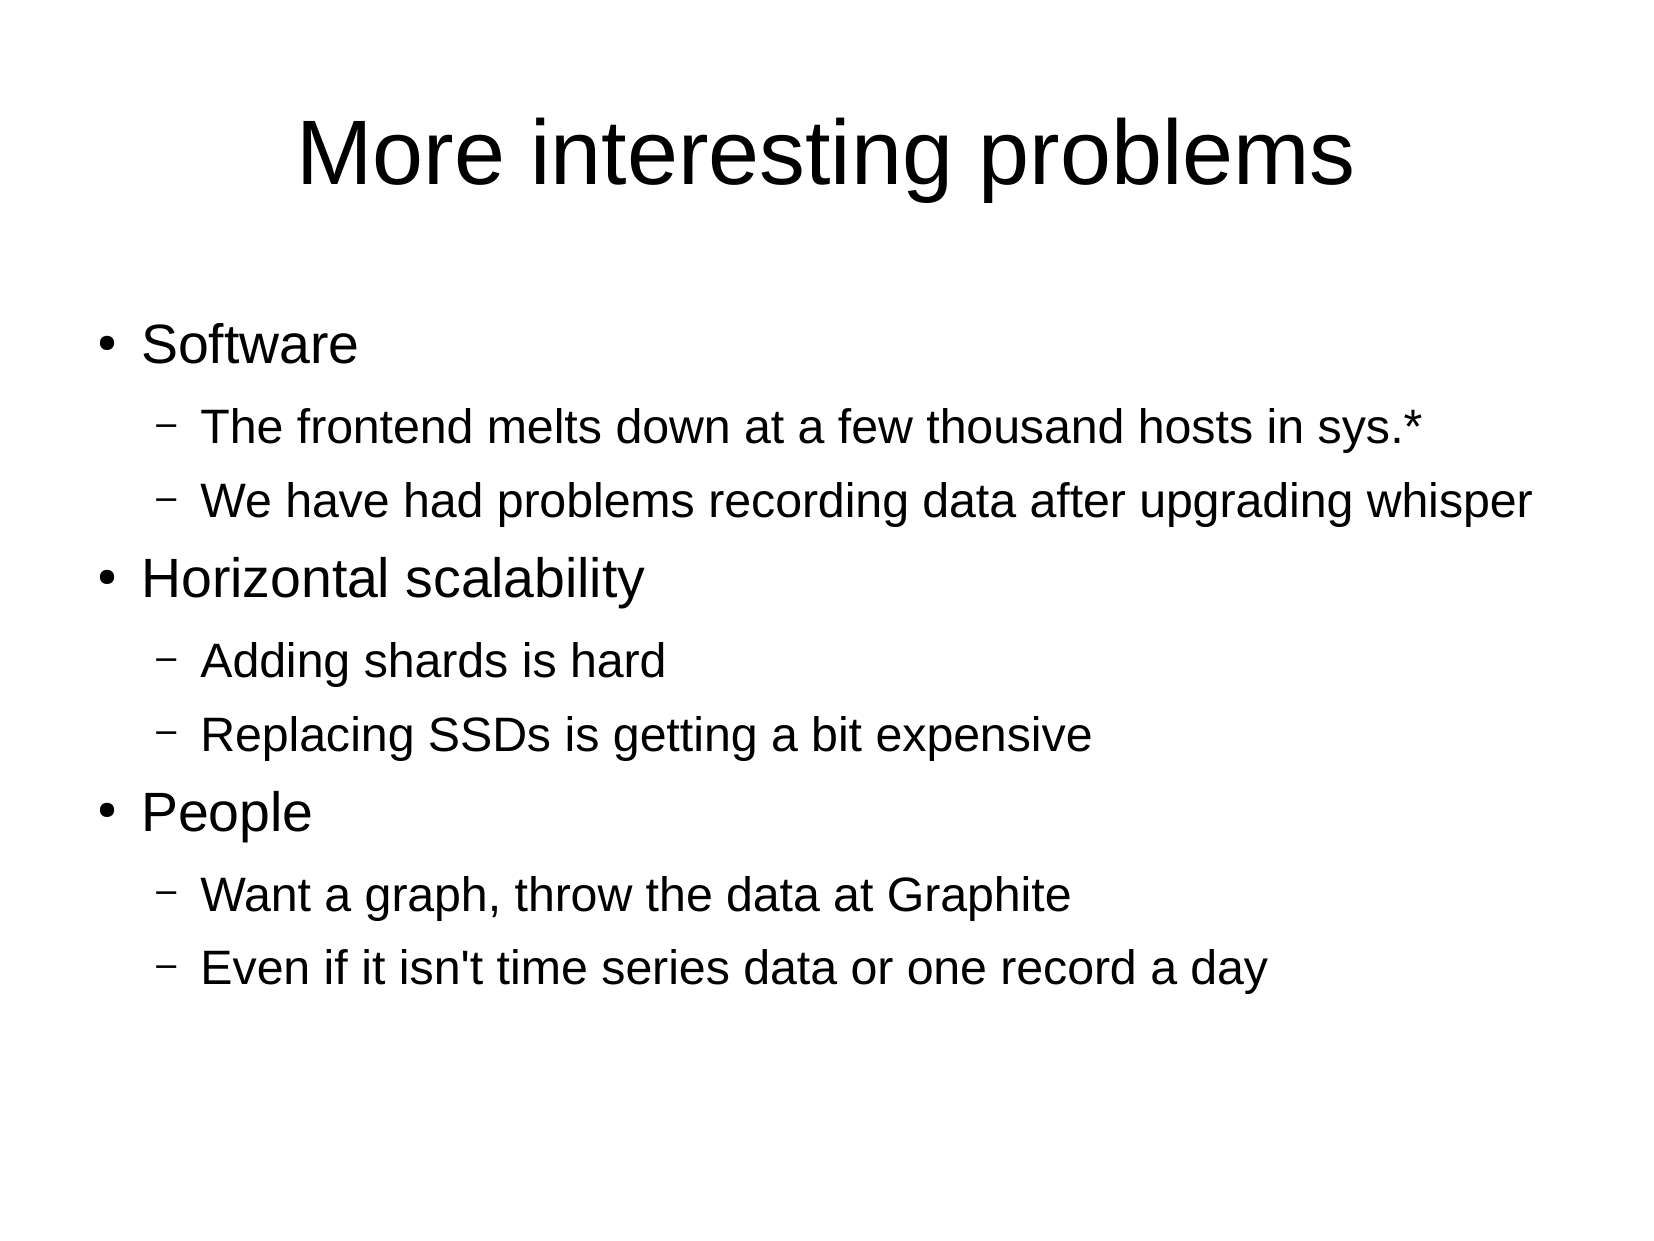

# More interesting problems
Software
The frontend melts down at a few thousand hosts in sys.*
We have had problems recording data after upgrading whisper
Horizontal scalability
Adding shards is hard
Replacing SSDs is getting a bit expensive
People
Want a graph, throw the data at Graphite
Even if it isn't time series data or one record a day